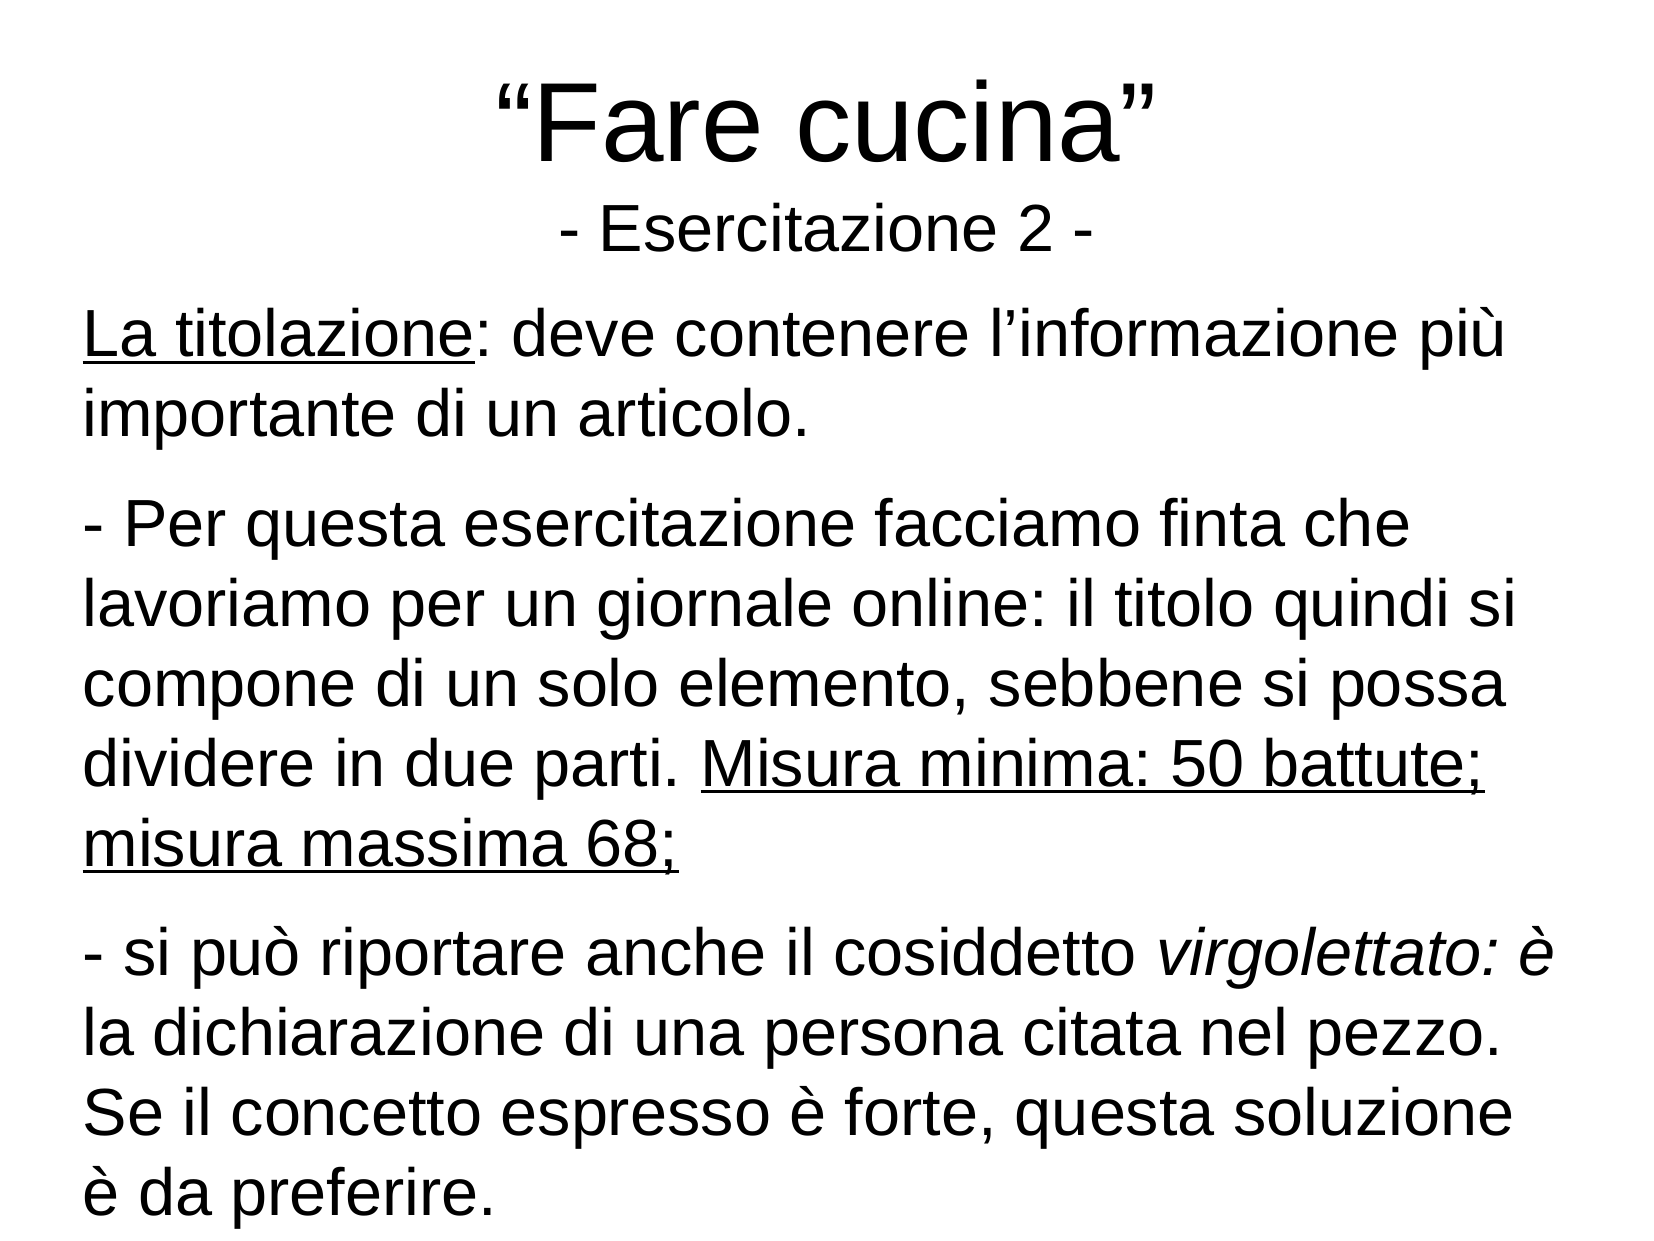

# “Fare cucina” - Esercitazione 2 -
La titolazione: deve contenere l’informazione più importante di un articolo.
- Per questa esercitazione facciamo finta che lavoriamo per un giornale online: il titolo quindi si compone di un solo elemento, sebbene si possa dividere in due parti. Misura minima: 50 battute; misura massima 68;
- si può riportare anche il cosiddetto virgolettato: è la dichiarazione di una persona citata nel pezzo. Se il concetto espresso è forte, questa soluzione è da preferire.